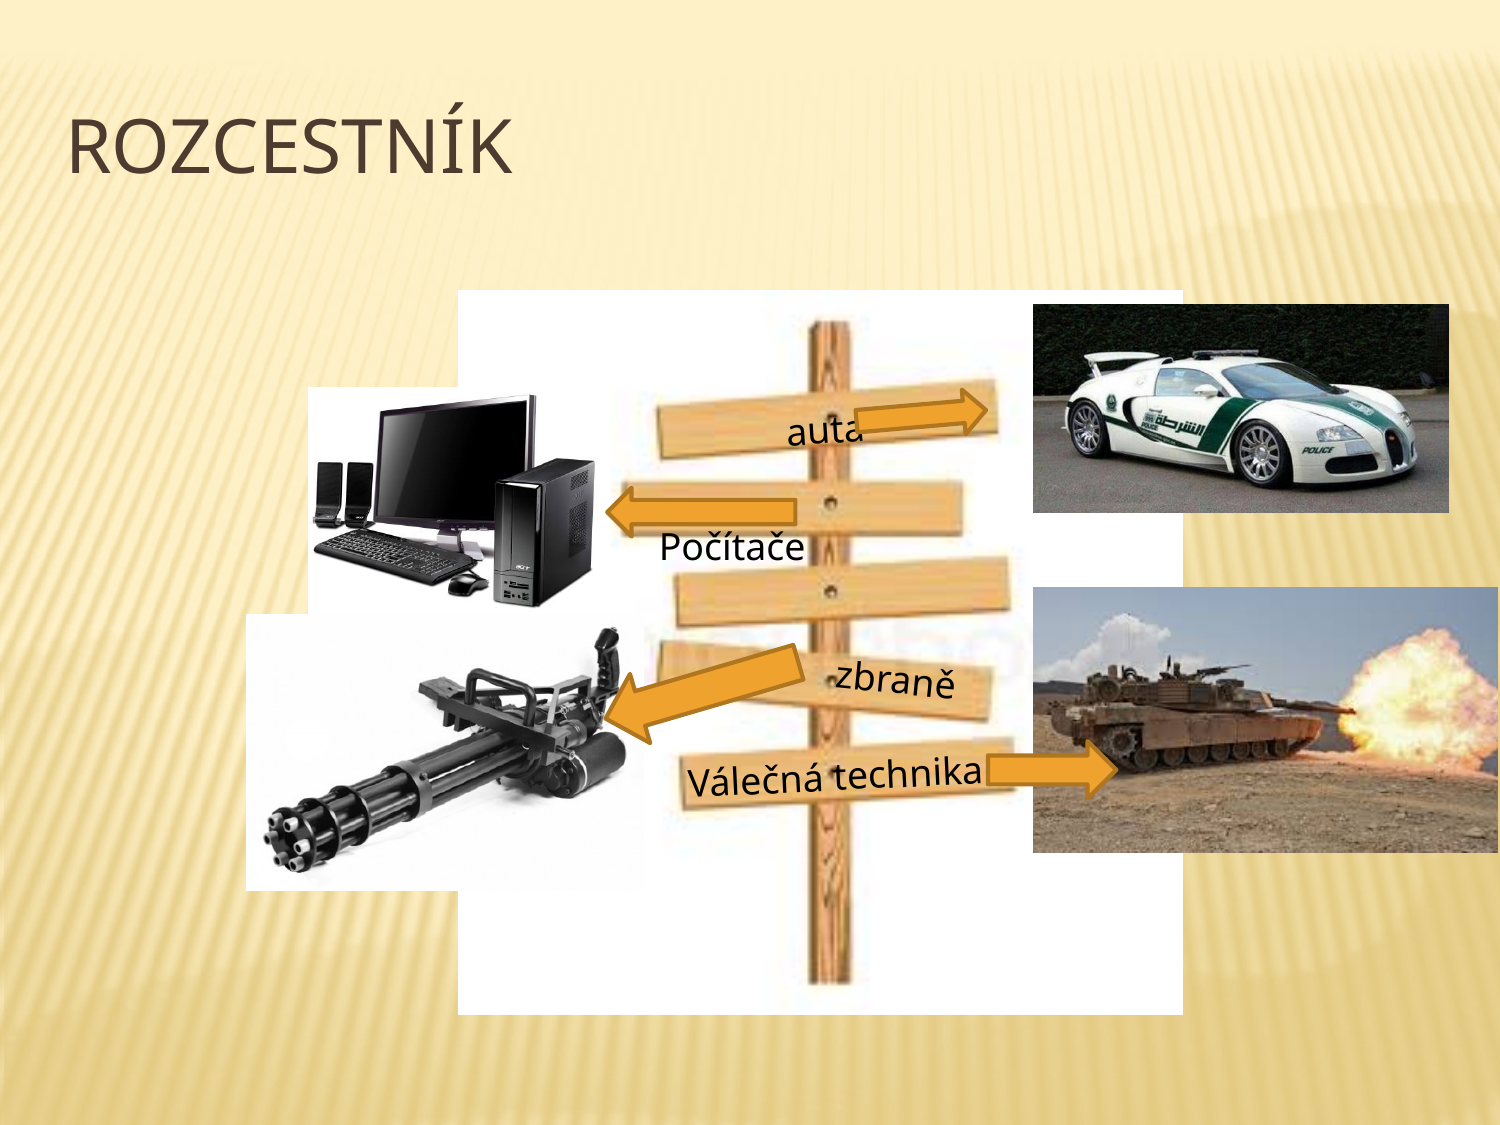

# Rozcestník
 auta
 Počítače
zbraně
Válečná technika